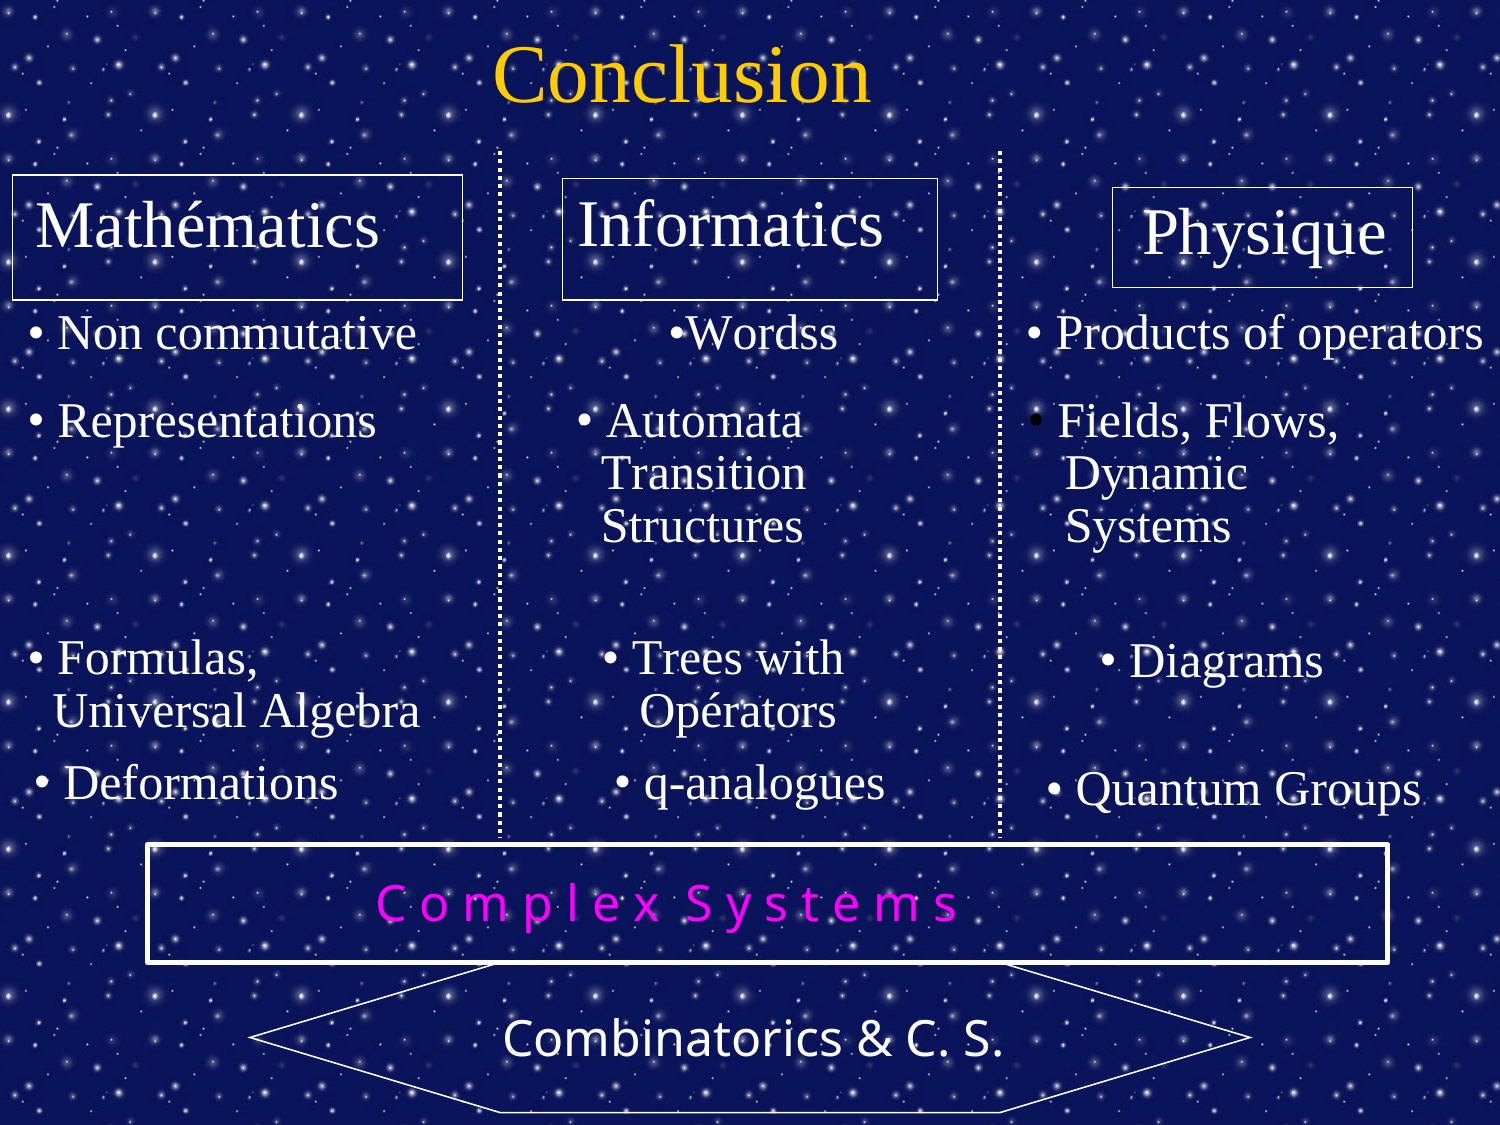

Conclusion
Mathématics
Informatics
Physique
 Non commutative
Wordss
 Products of operators
 Representations
 Automata
 Transition
 Structures
 Fields, Flows,
 Dynamic
 Systems
 Formulas,
 Universal Algebra
 Trees with
 Opérators
 Diagrams
 Deformations
 q-analogues
 Quantum Groups
C o m p l e x S y s t e m s
Combinatorics & C. S.